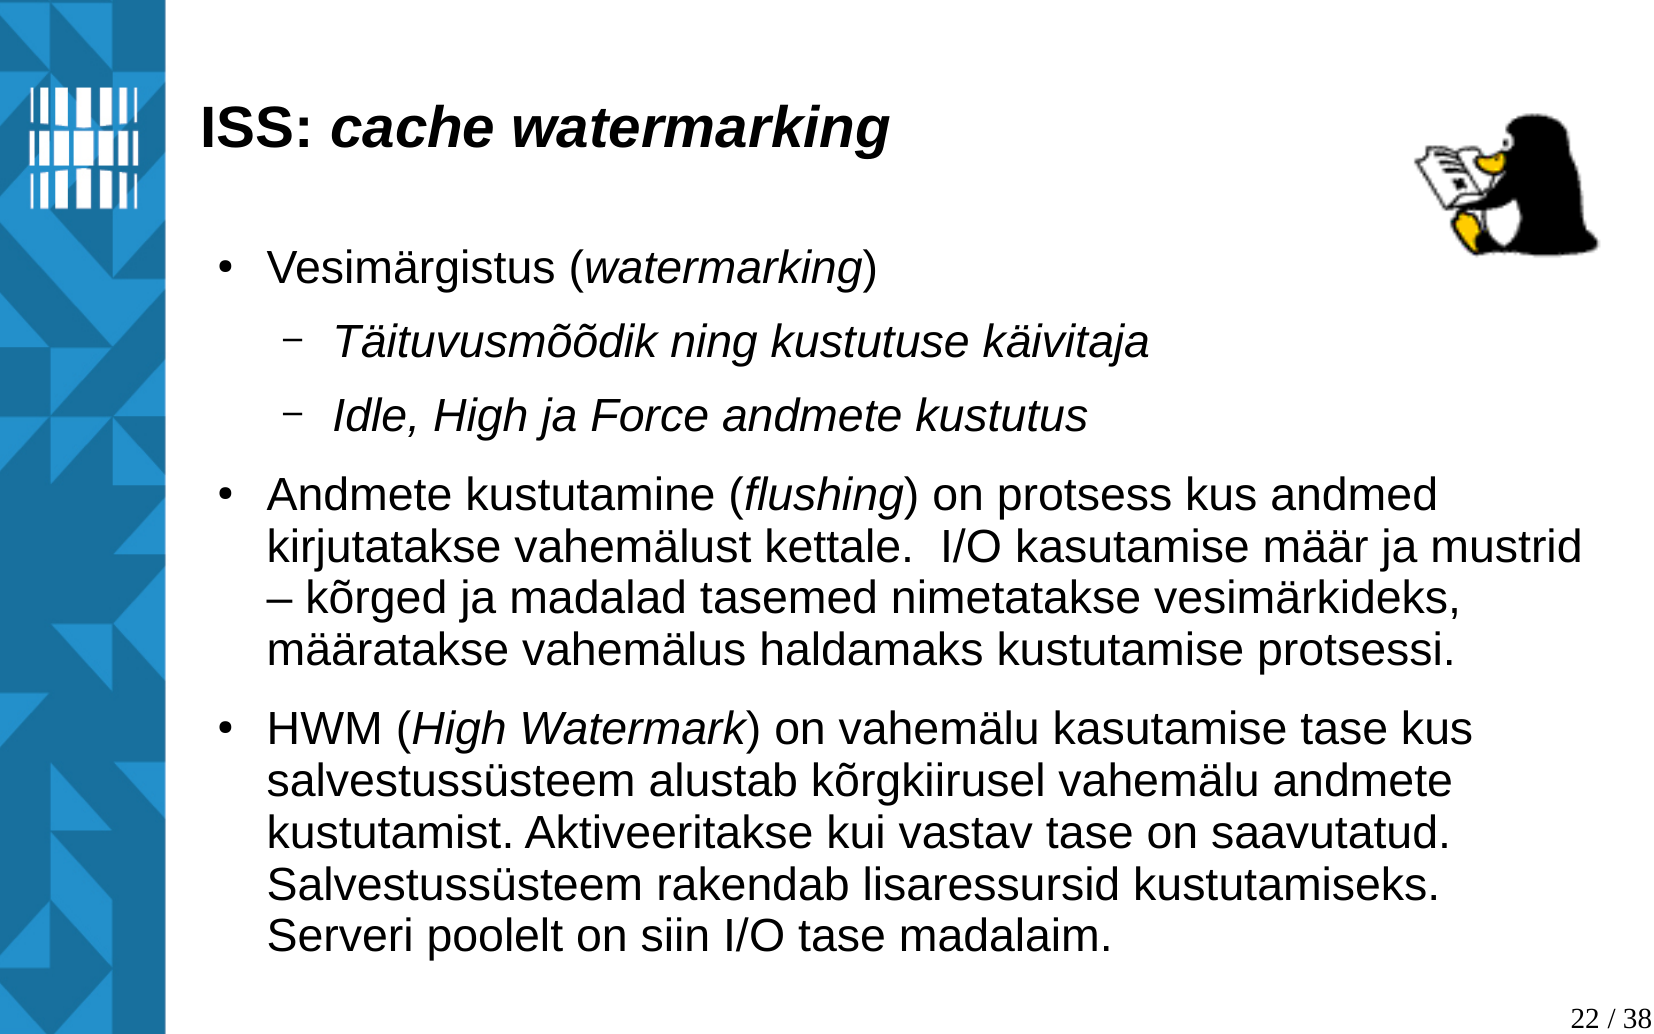

# ISS: cache watermarking
Vesimärgistus (watermarking)
Täituvusmõõdik ning kustutuse käivitaja
Idle, High ja Force andmete kustutus
Andmete kustutamine (flushing) on protsess kus andmed kirjutatakse vahemälust kettale. I/O kasutamise määr ja mustrid – kõrged ja madalad tasemed nimetatakse vesimärkideks, määratakse vahemälus haldamaks kustutamise protsessi.
HWM (High Watermark) on vahemälu kasutamise tase kus salvestussüsteem alustab kõrgkiirusel vahemälu andmete kustutamist. Aktiveeritakse kui vastav tase on saavutatud. Salvestussüsteem rakendab lisaressursid kustutamiseks. Serveri poolelt on siin I/O tase madalaim.